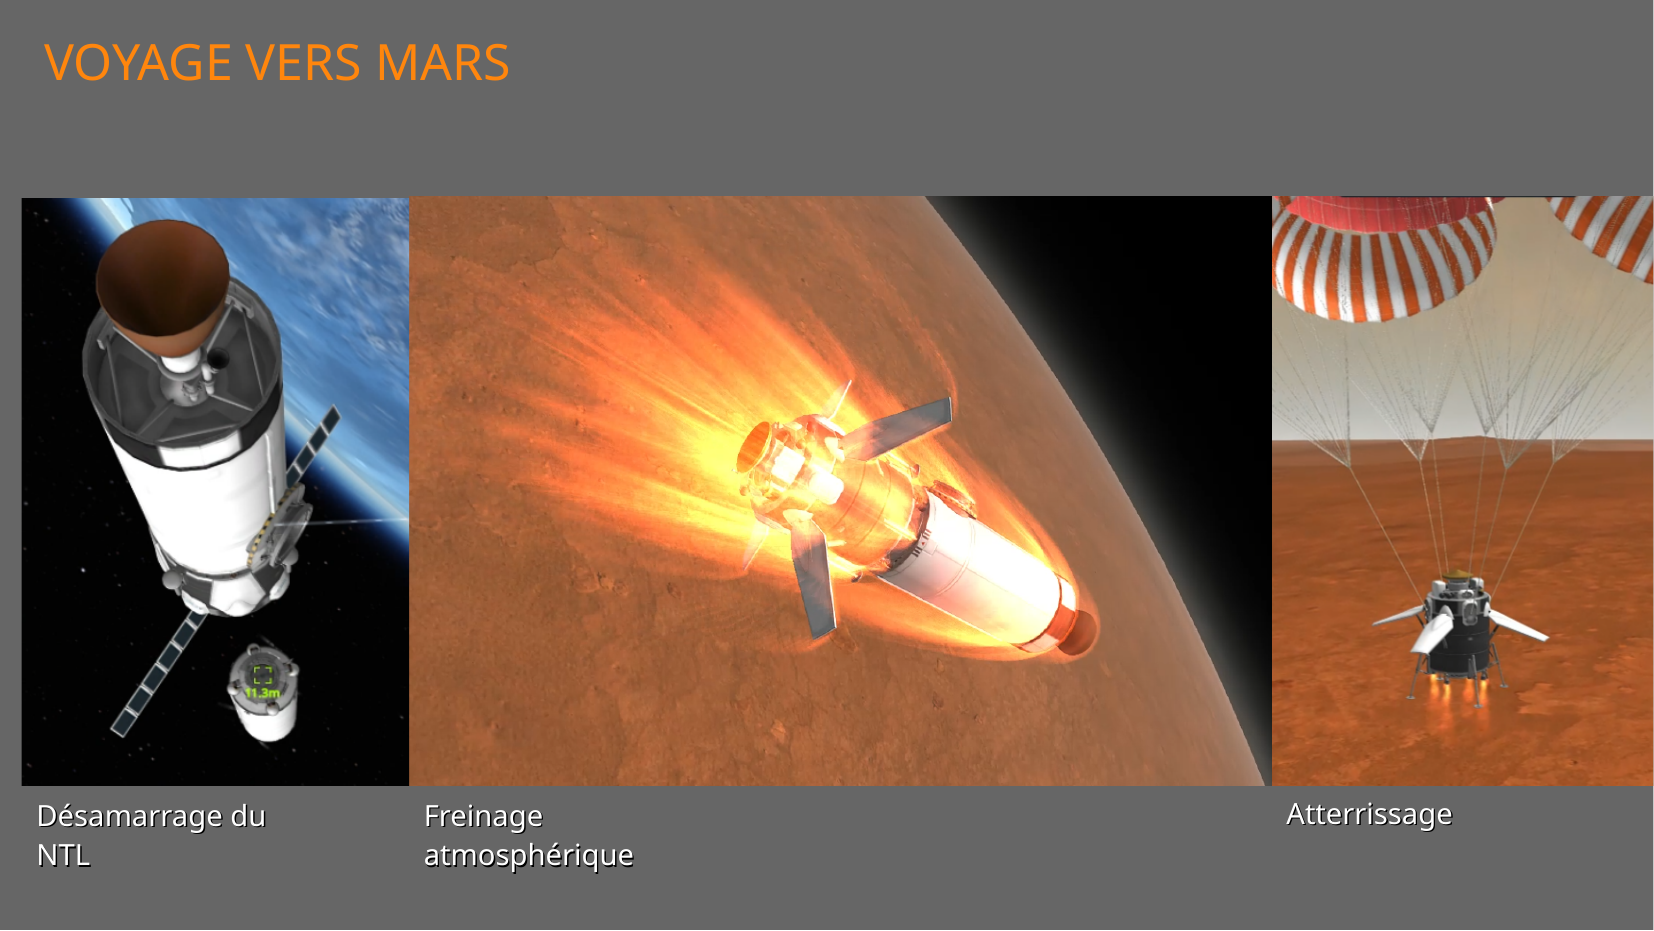

VOYAGE VERS MARS
Atterrissage
Désamarrage du NTL
Freinage atmosphérique